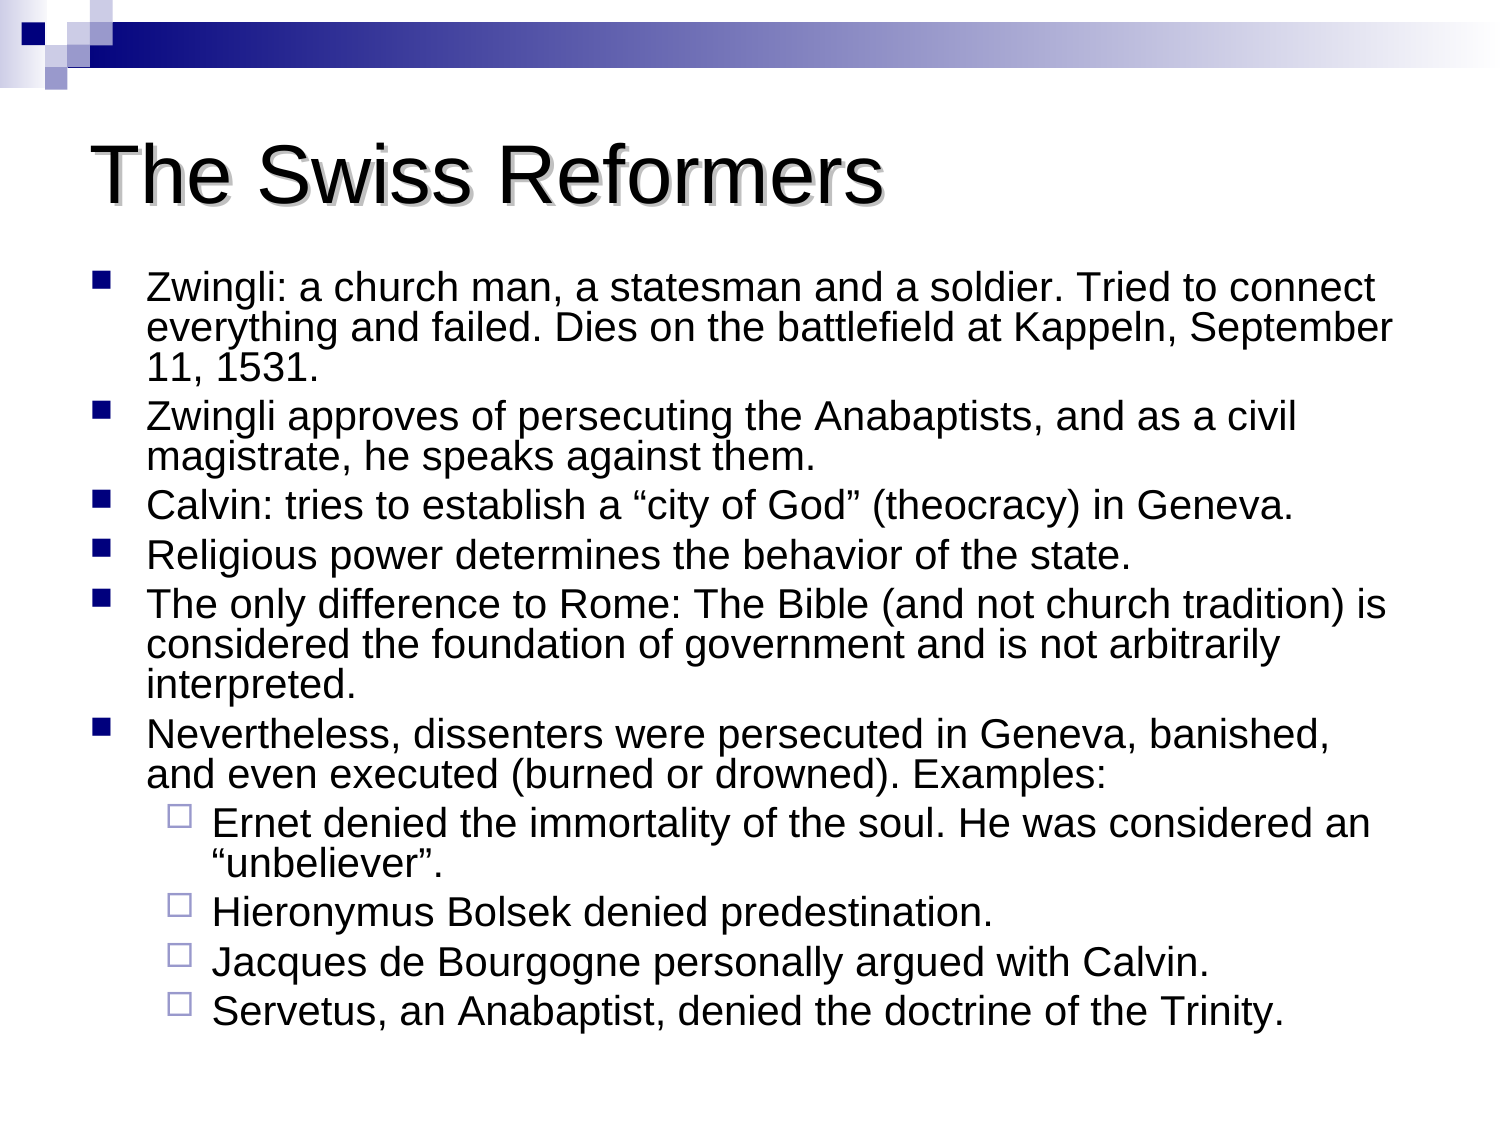

# The Swiss Reformers
Zwingli: a church man, a statesman and a soldier. Tried to connect everything and failed. Dies on the battlefield at Kappeln, September 11, 1531.
Zwingli approves of persecuting the Anabaptists, and as a civil magistrate, he speaks against them.
Calvin: tries to establish a “city of God” (theocracy) in Geneva.
Religious power determines the behavior of the state.
The only difference to Rome: The Bible (and not church tradition) is considered the foundation of government and is not arbitrarily interpreted.
Nevertheless, dissenters were persecuted in Geneva, banished, and even executed (burned or drowned). Examples:
Ernet denied the immortality of the soul. He was considered an “unbeliever”.
Hieronymus Bolsek denied predestination.
Jacques de Bourgogne personally argued with Calvin.
Servetus, an Anabaptist, denied the doctrine of the Trinity.